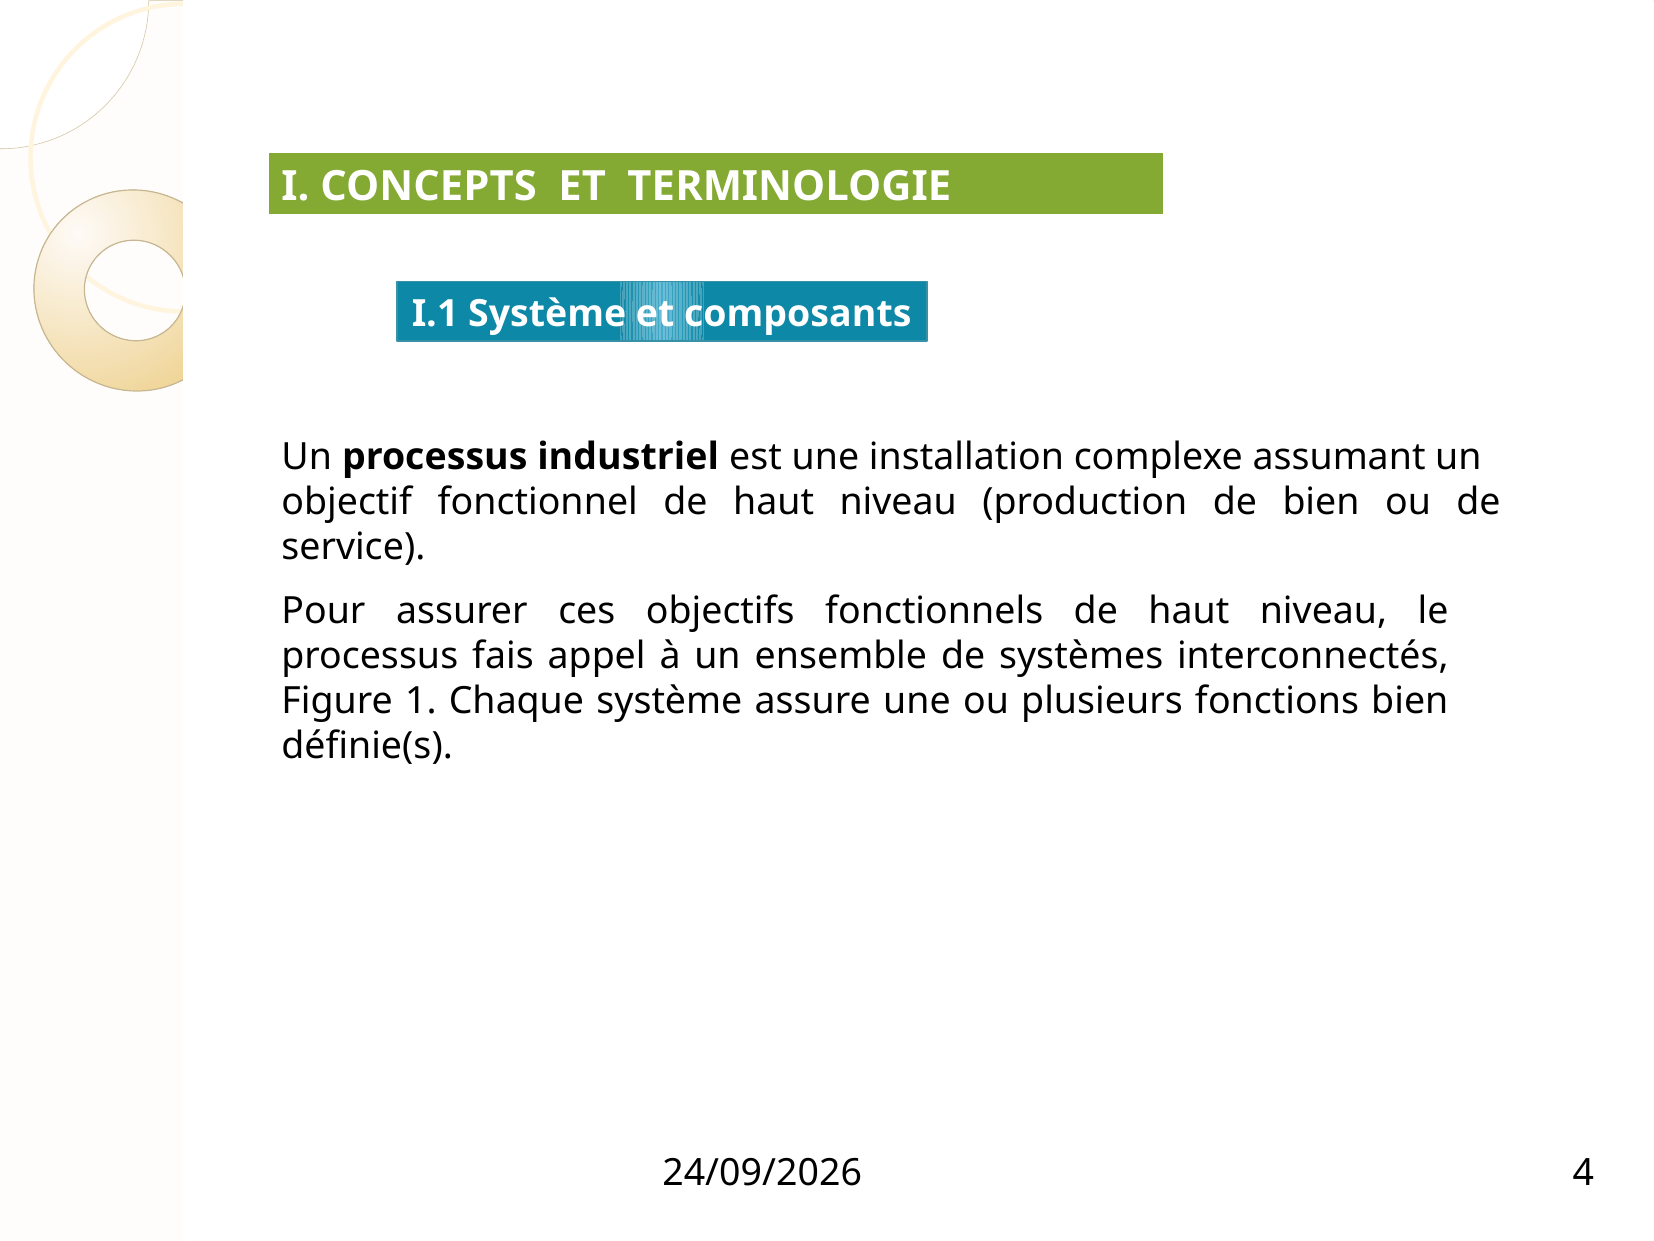

I. CONCEPTS ET TERMINOLOGIE
I.1 Système et composants
Un processus industriel est une installation complexe assumant un
objectif fonctionnel de haut niveau (production de bien ou de service).
Pour assurer ces objectifs fonctionnels de haut niveau, le processus fais appel à un ensemble de systèmes interconnectés, Figure 1. Chaque système assure une ou plusieurs fonctions bien définie(s).